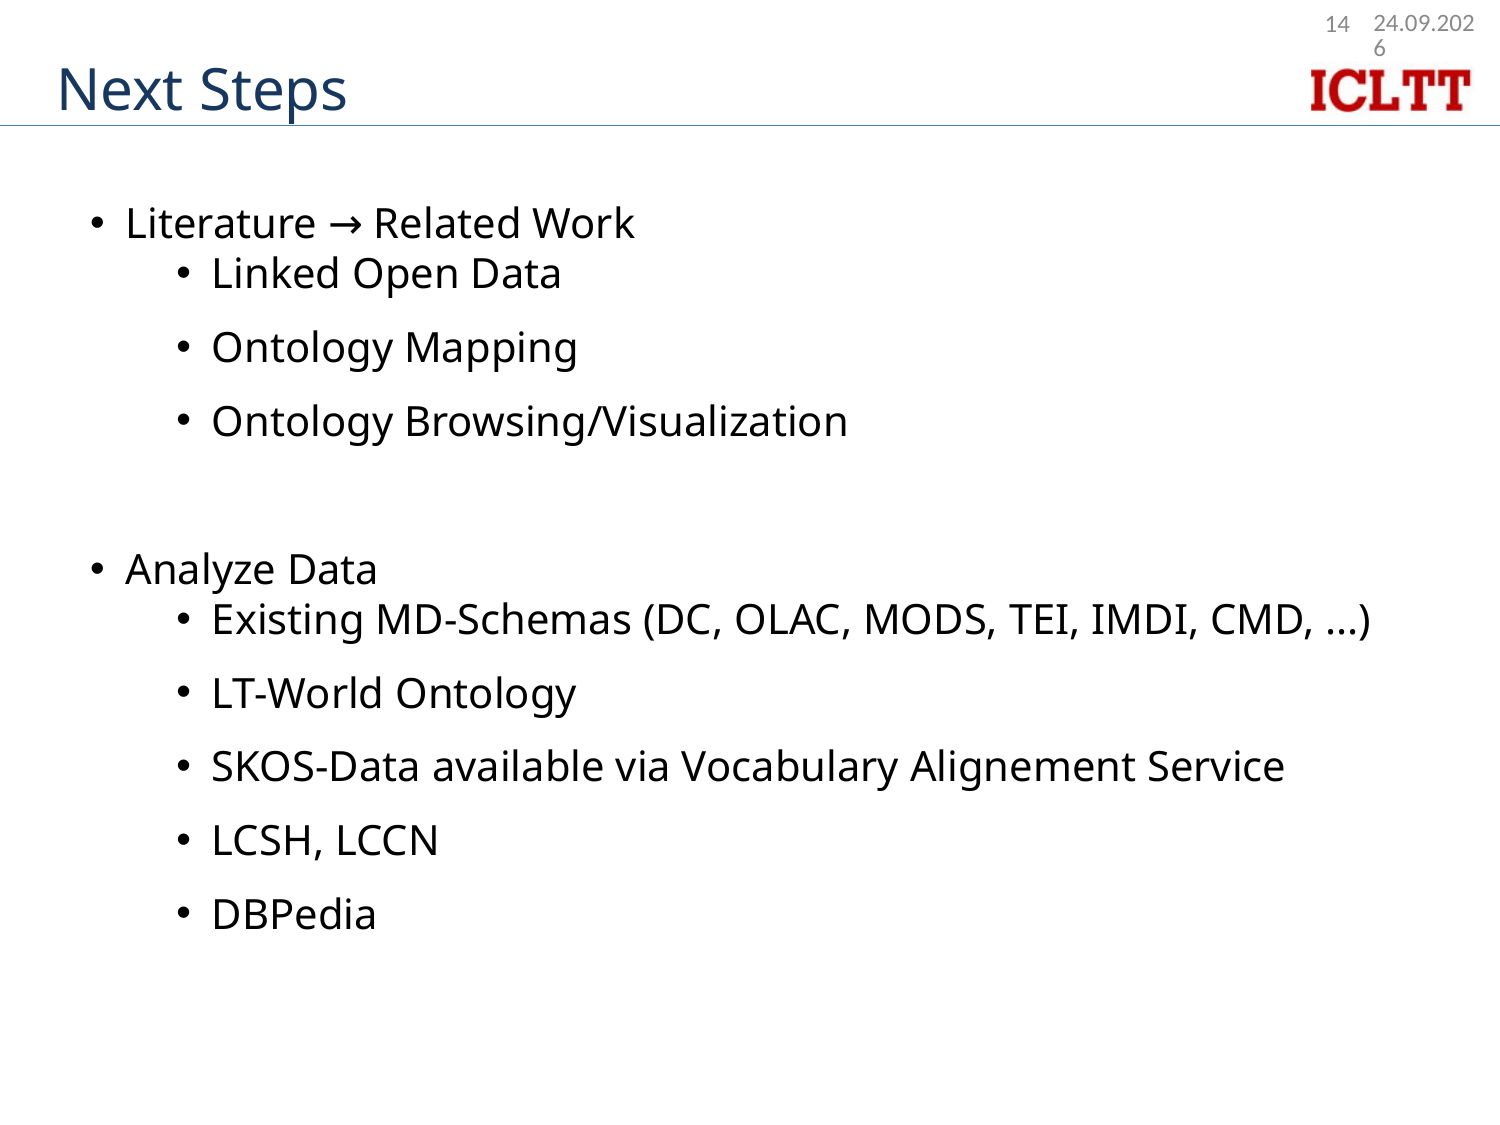

14
# Next Steps
Literature → Related Work
Linked Open Data
Ontology Mapping
Ontology Browsing/Visualization
Analyze Data
Existing MD-Schemas (DC, OLAC, MODS, TEI, IMDI, CMD, ...)
LT-World Ontology
SKOS-Data available via Vocabulary Alignement Service
LCSH, LCCN
DBPedia